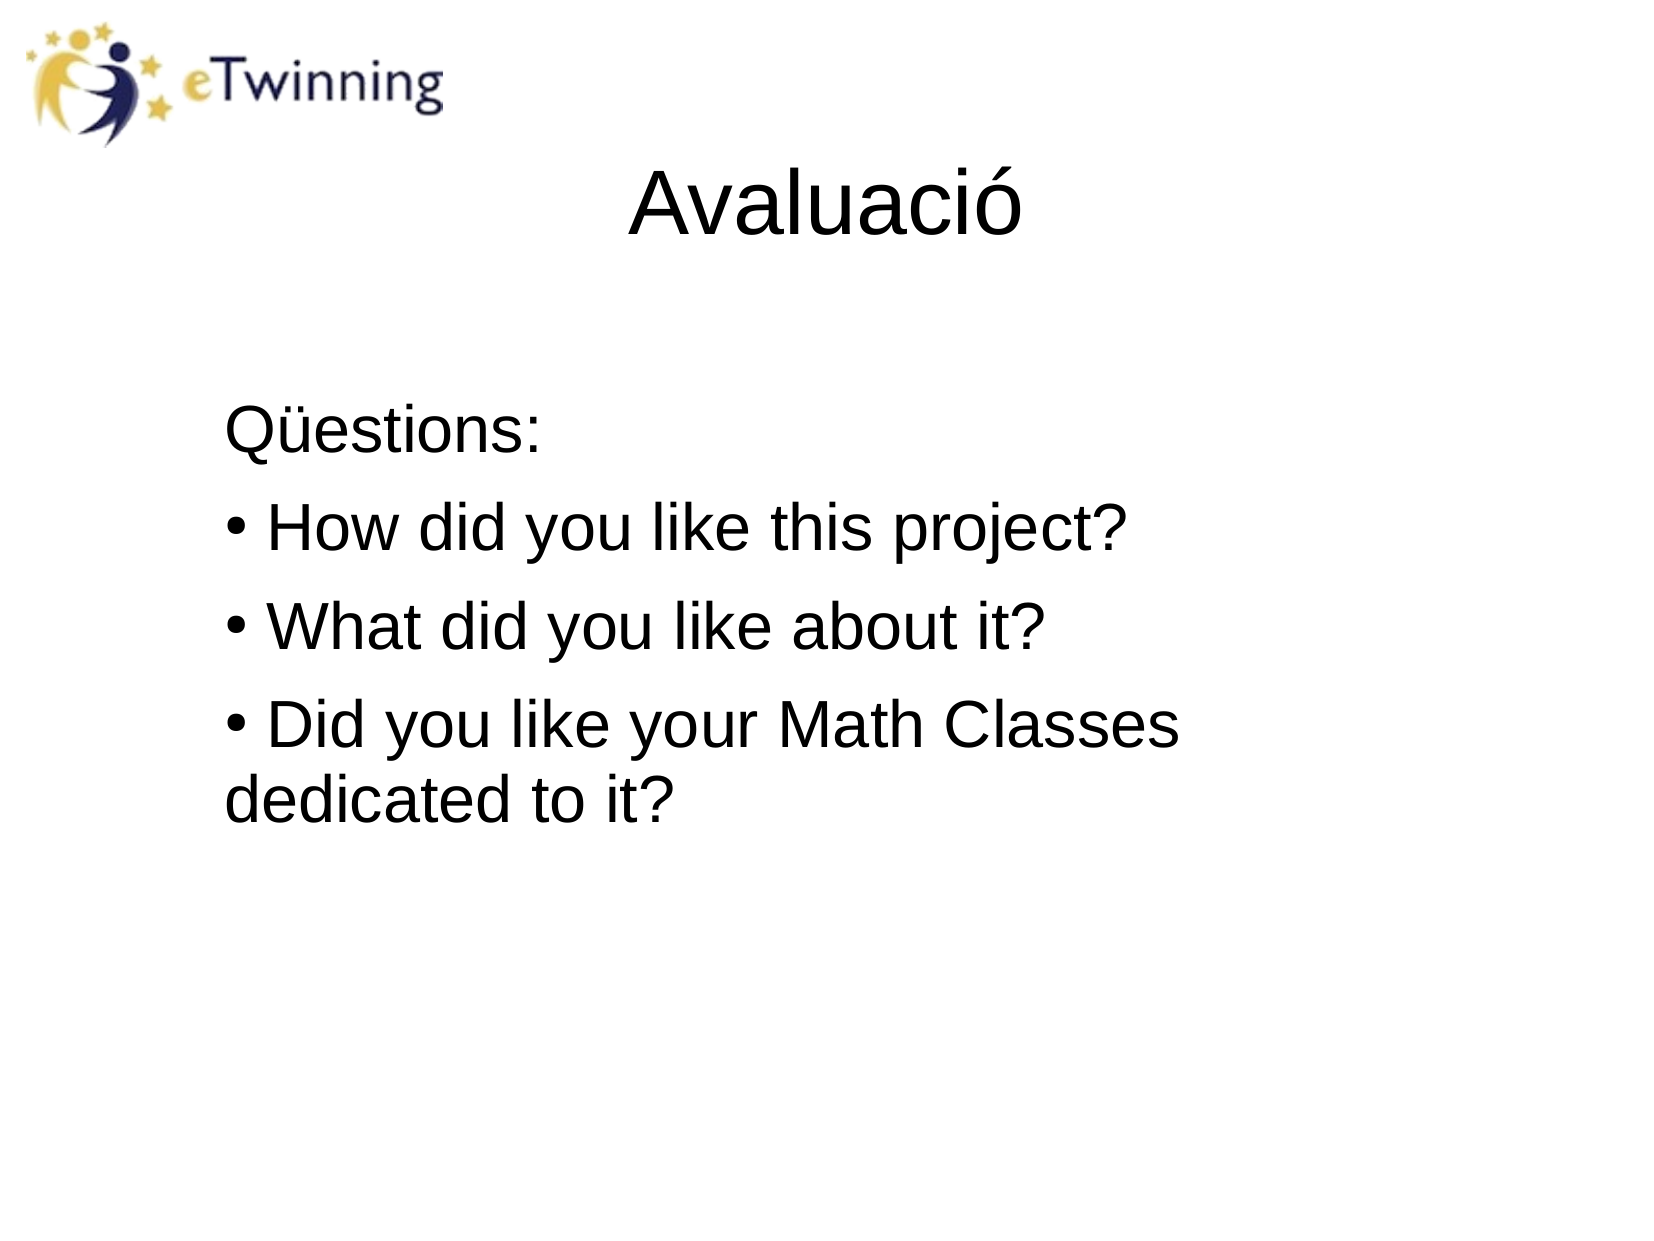

# Avaluació
Qüestions:
 How did you like this project?
 What did you like about it?
 Did you like your Math Classes dedicated to it?